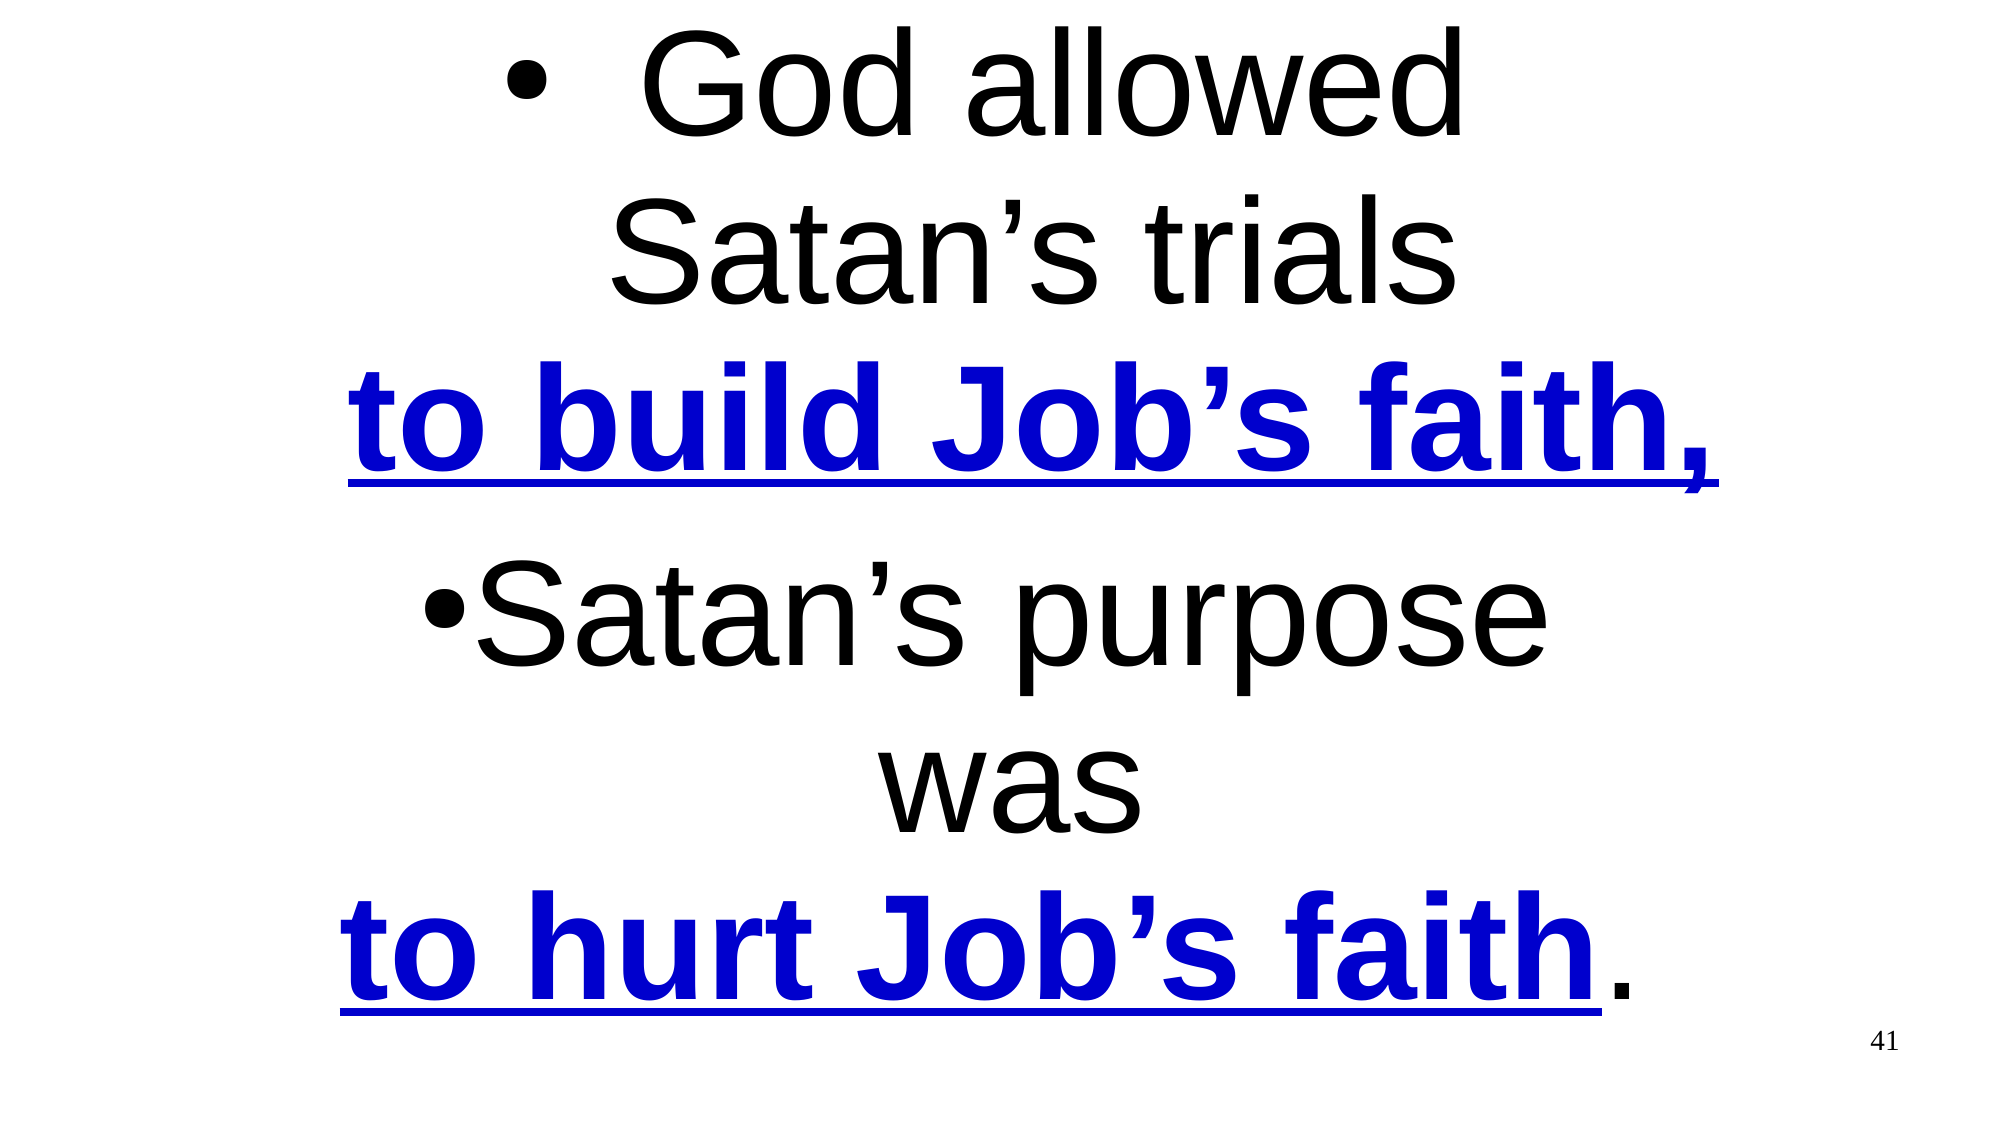

# God allowed Satan’s trials to build Job’s faith,
Satan’s purpose
was
to hurt Job’s faith.
41